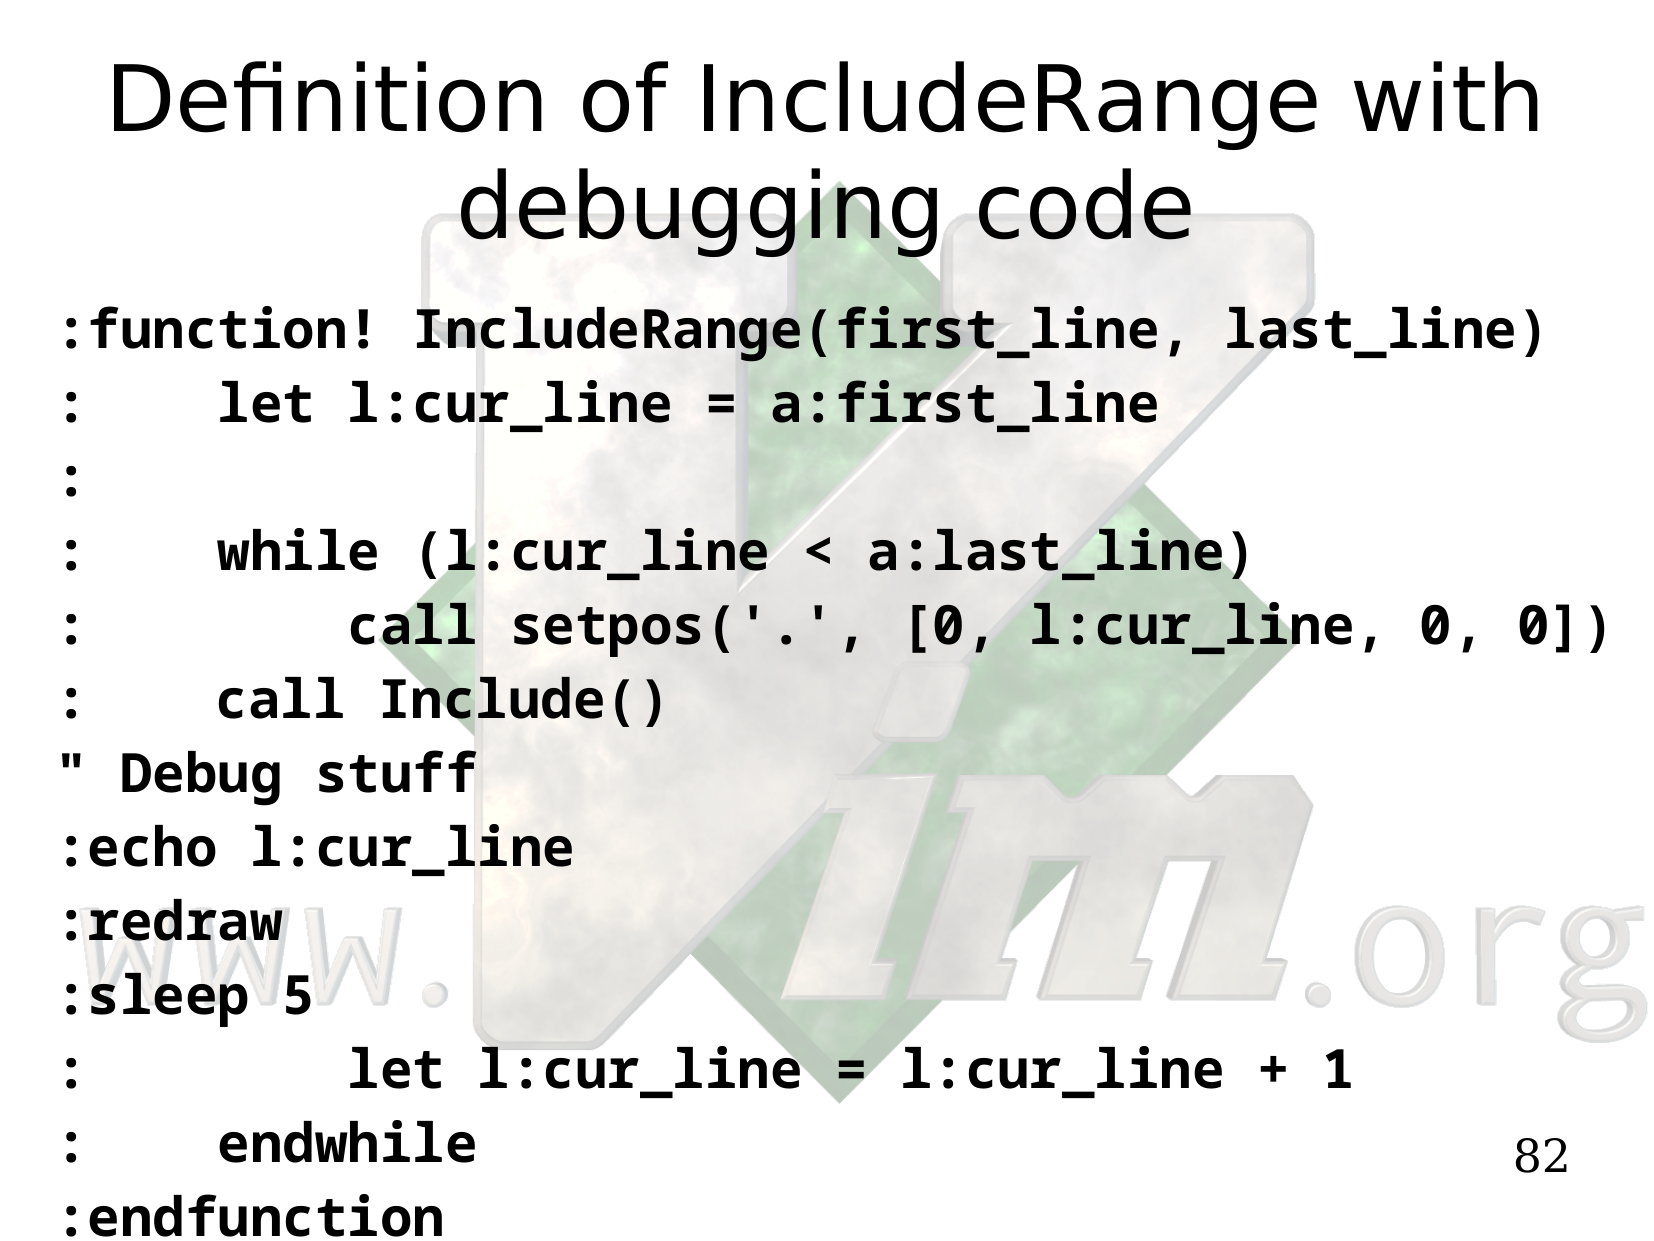

# Definition of IncludeRange with debugging code
:function! IncludeRange(first_line, last_line)
: let l:cur_line = a:first_line
:
: while (l:cur_line < a:last_line)
: call setpos('.', [0, l:cur_line, 0, 0])
:	 call Include()
" Debug stuff
:echo l:cur_line
:redraw
:sleep 5
: let l:cur_line = l:cur_line + 1
: endwhile
:endfunction
82